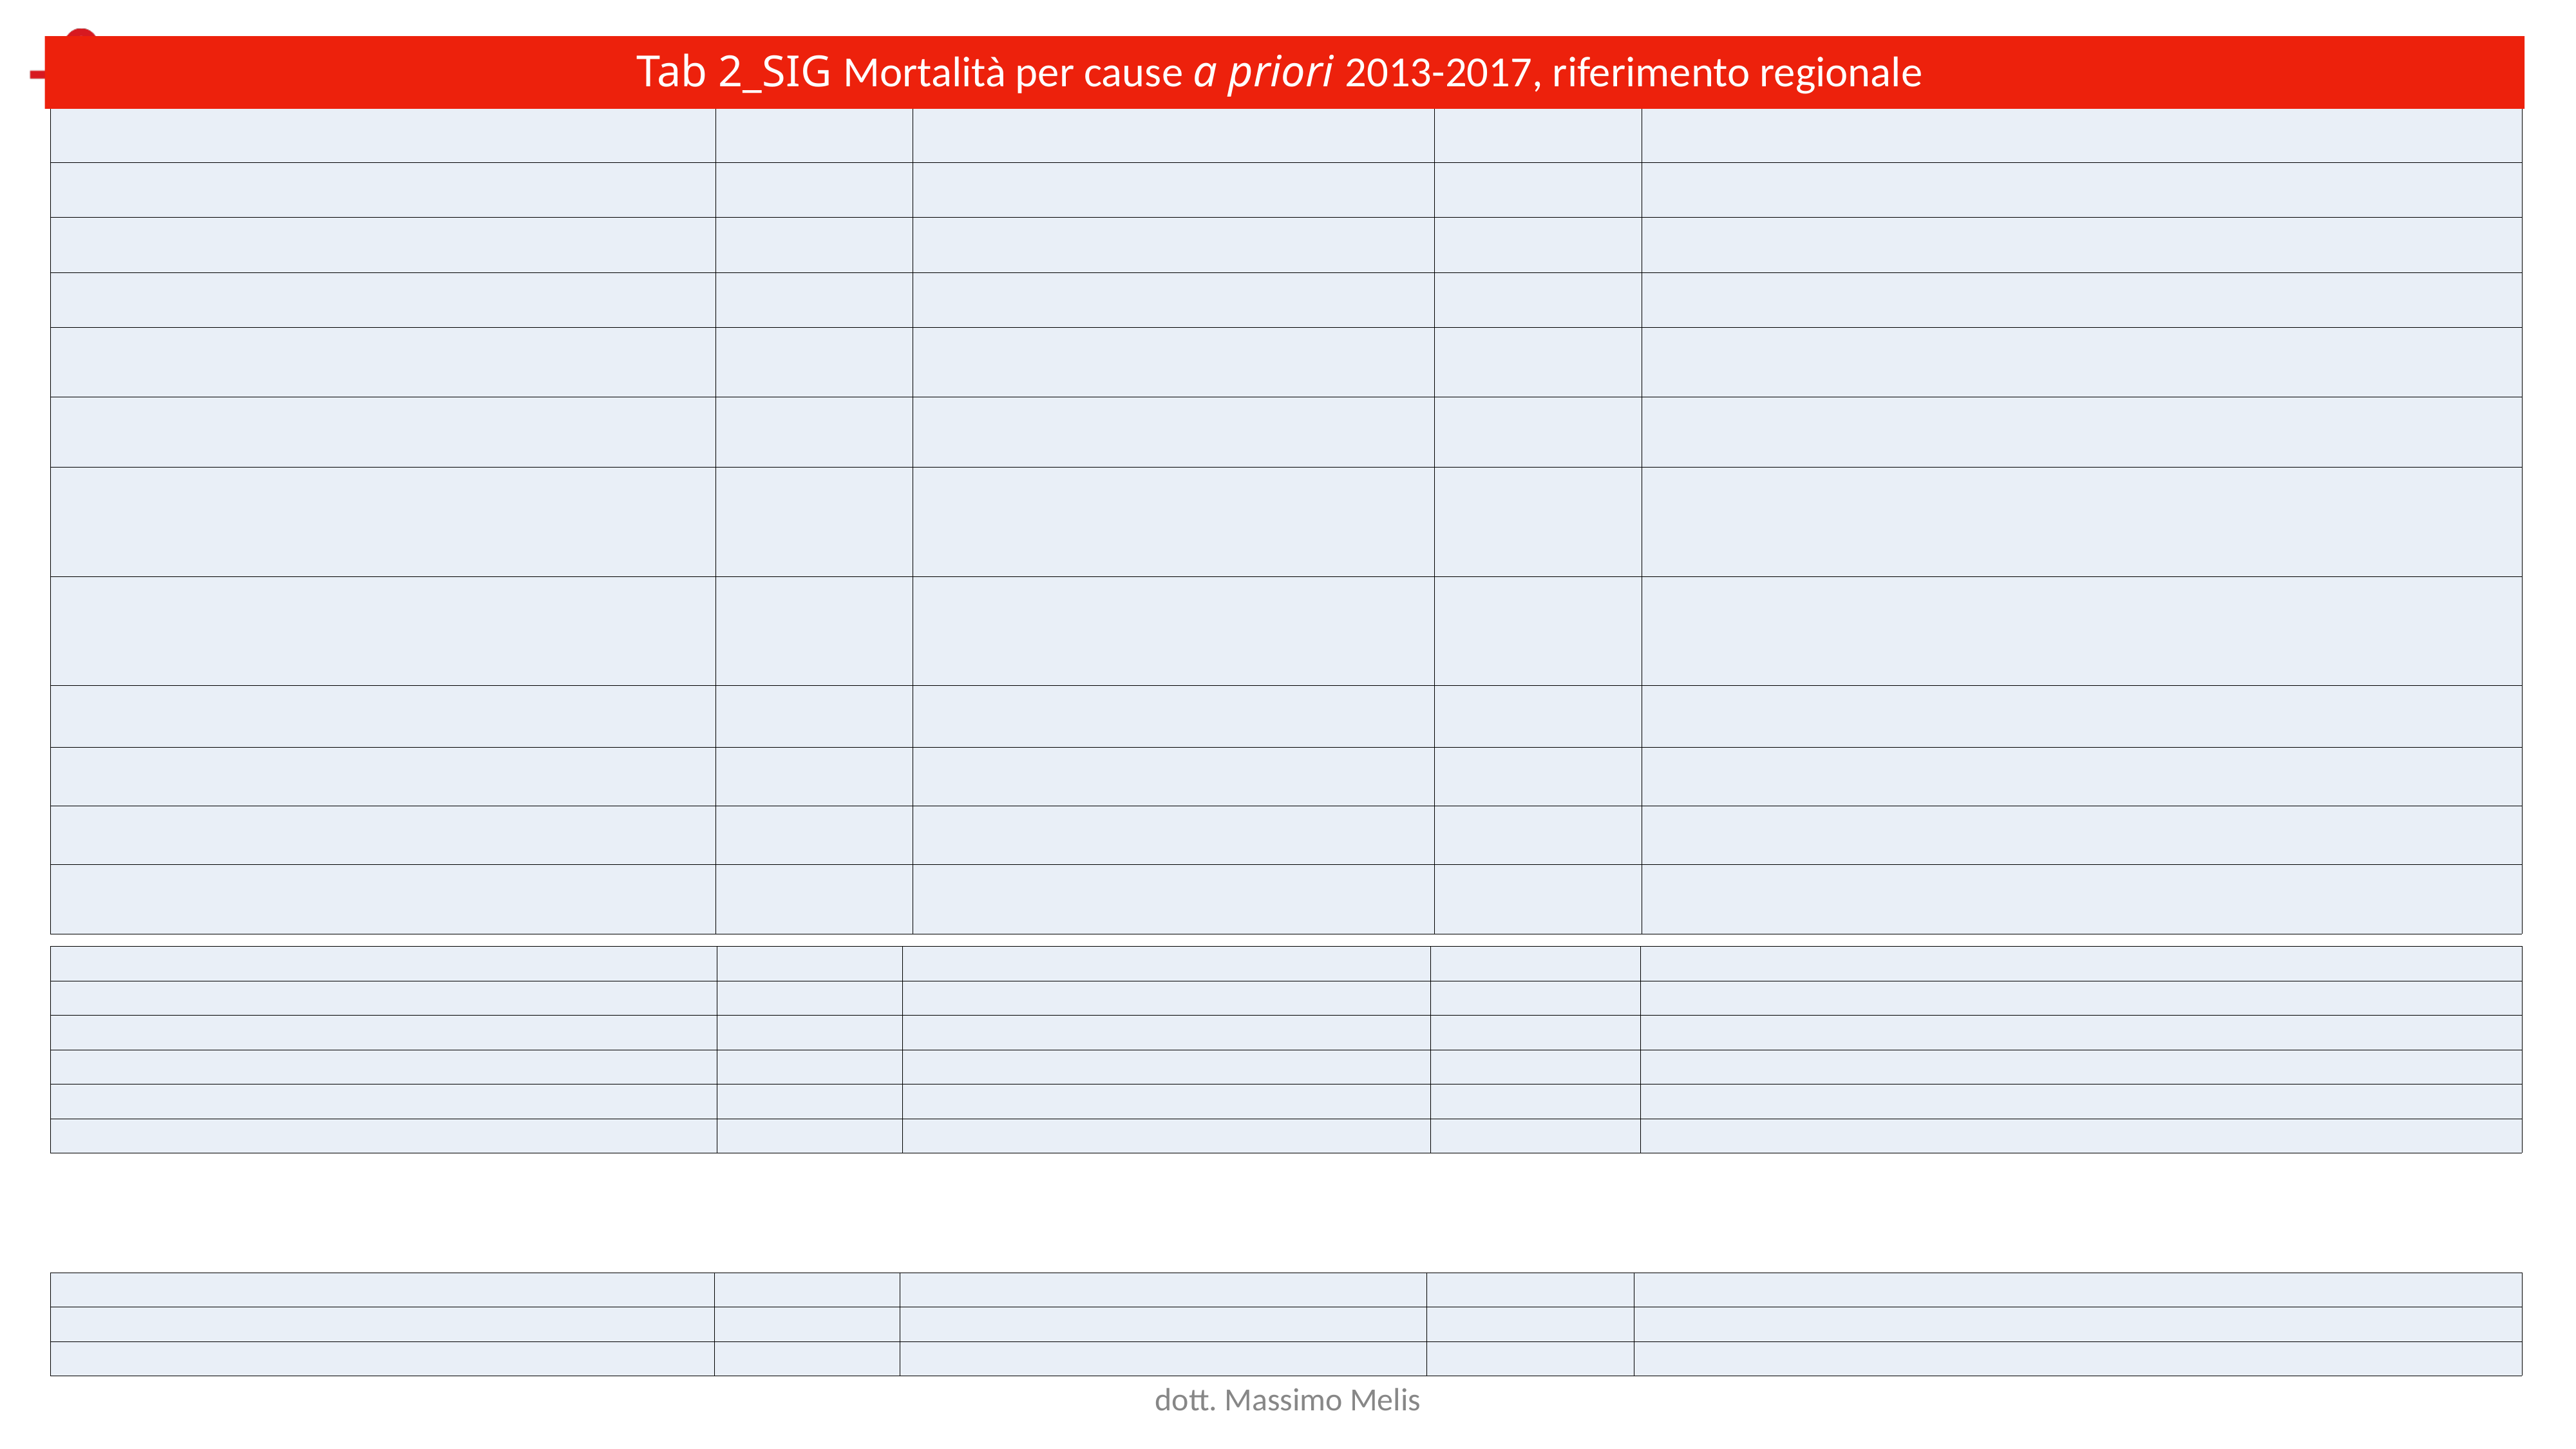

Tab 2_SIG Mortalità per cause a priori 2013-2017, riferimento regionale
| | | | | |
| --- | --- | --- | --- | --- |
| | | | | |
| | | | | |
| | | | | |
| | | | | |
| | | | | |
| | | | | |
| | | | | |
| | | | | |
| | | | | |
| | | | | |
| | | | | |
| | | | | |
| --- | --- | --- | --- | --- |
| | | | | |
| | | | | |
| | | | | |
| | | | | |
| | | | | |
| | | | | |
| --- | --- | --- | --- | --- |
| | | | | |
| | | | | |
dott. Massimo Melis